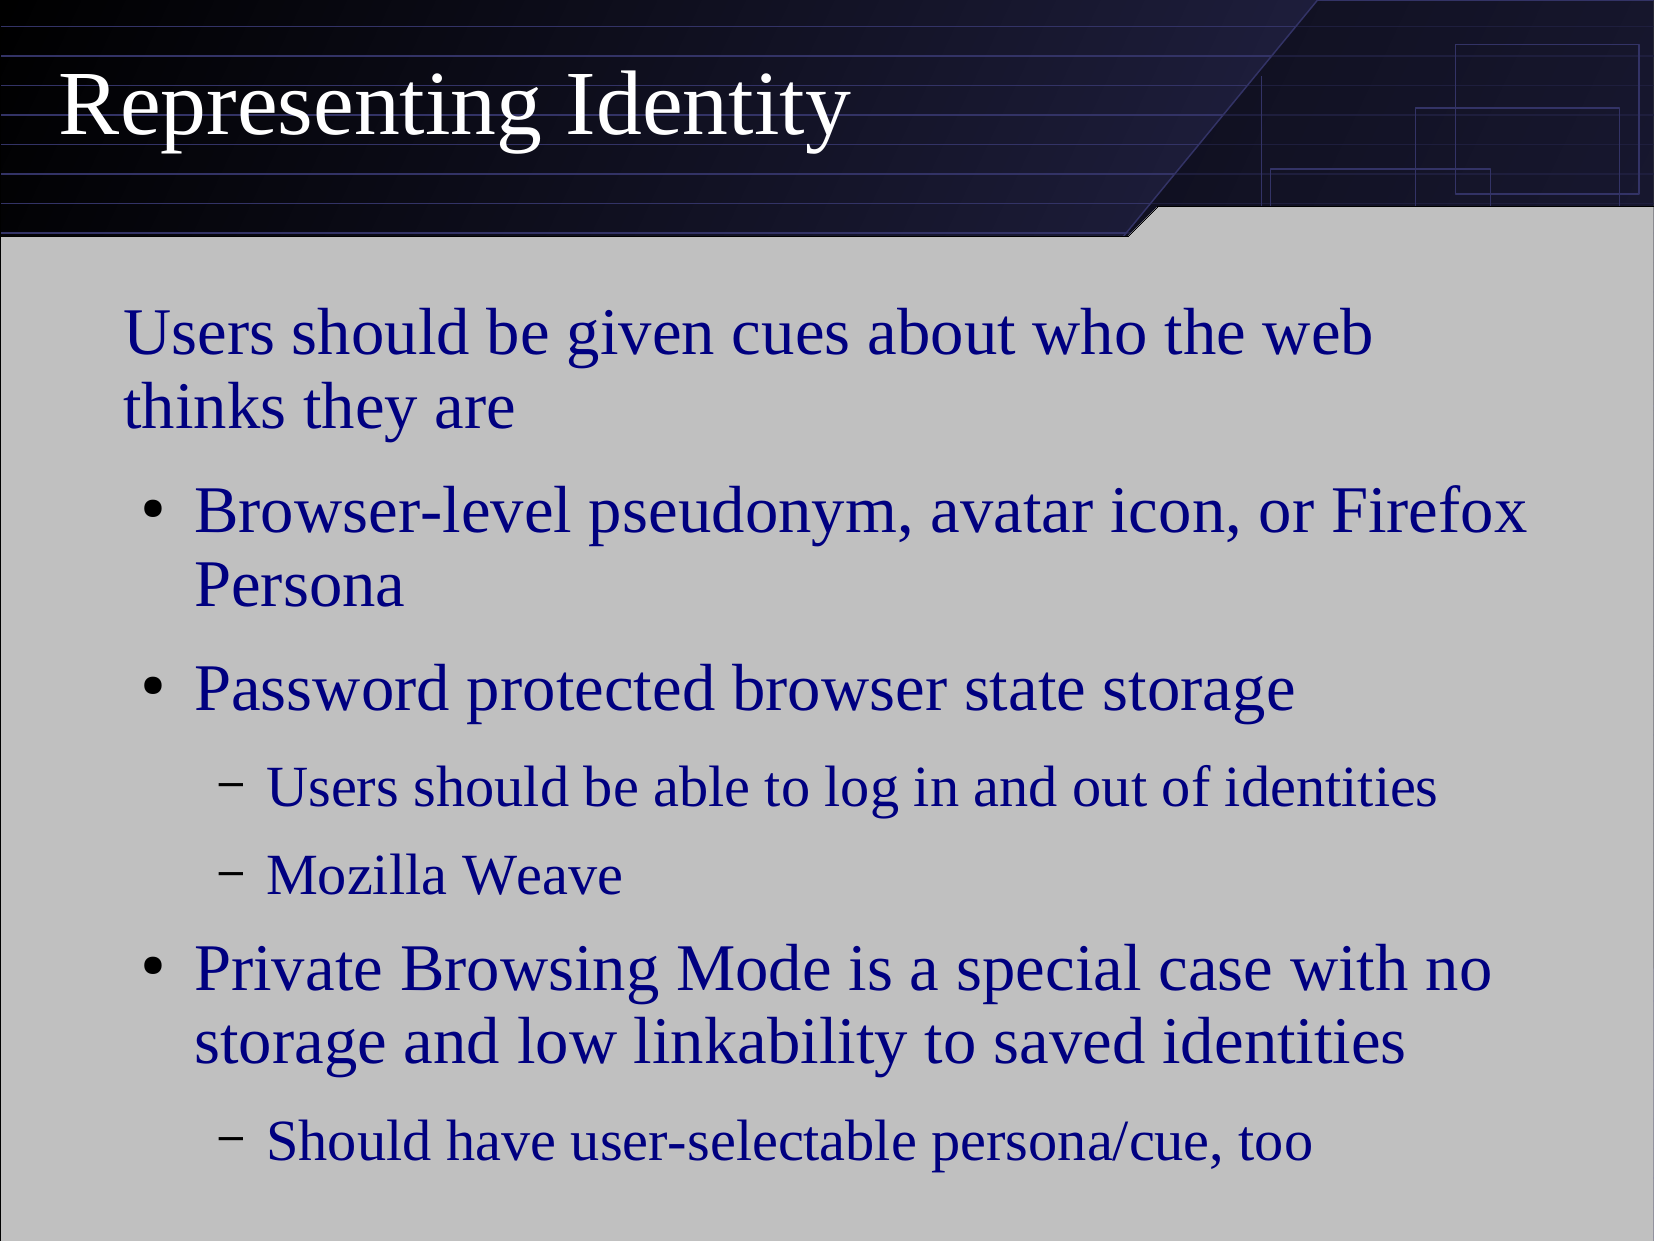

# Representing Identity
Users should be given cues about who the web thinks they are
Browser-level pseudonym, avatar icon, or Firefox Persona
Password protected browser state storage
Users should be able to log in and out of identities
Mozilla Weave
Private Browsing Mode is a special case with no storage and low linkability to saved identities
Should have user-selectable persona/cue, too